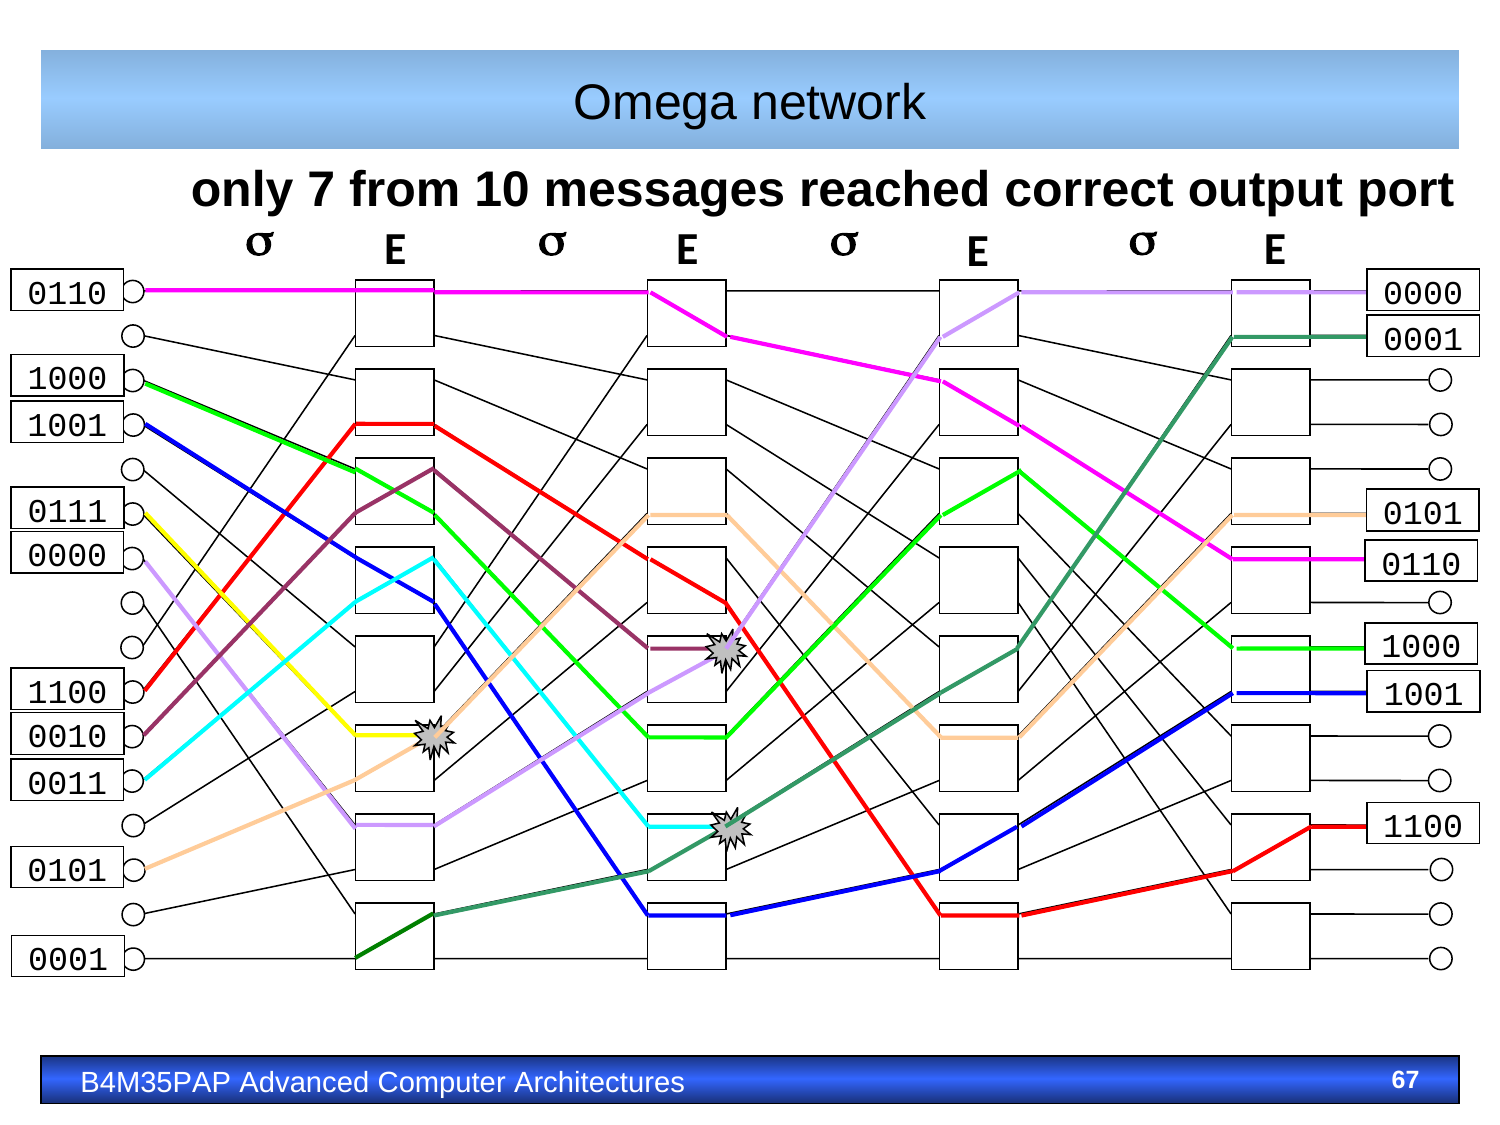

# Omega network
only 7 from 10 messages reached correct output port




E
E
E
E
0110
0000
0001
1000
1001
0111
0101
0000
0110
1000
1100
1001
0010
0011
1100
0101
0001